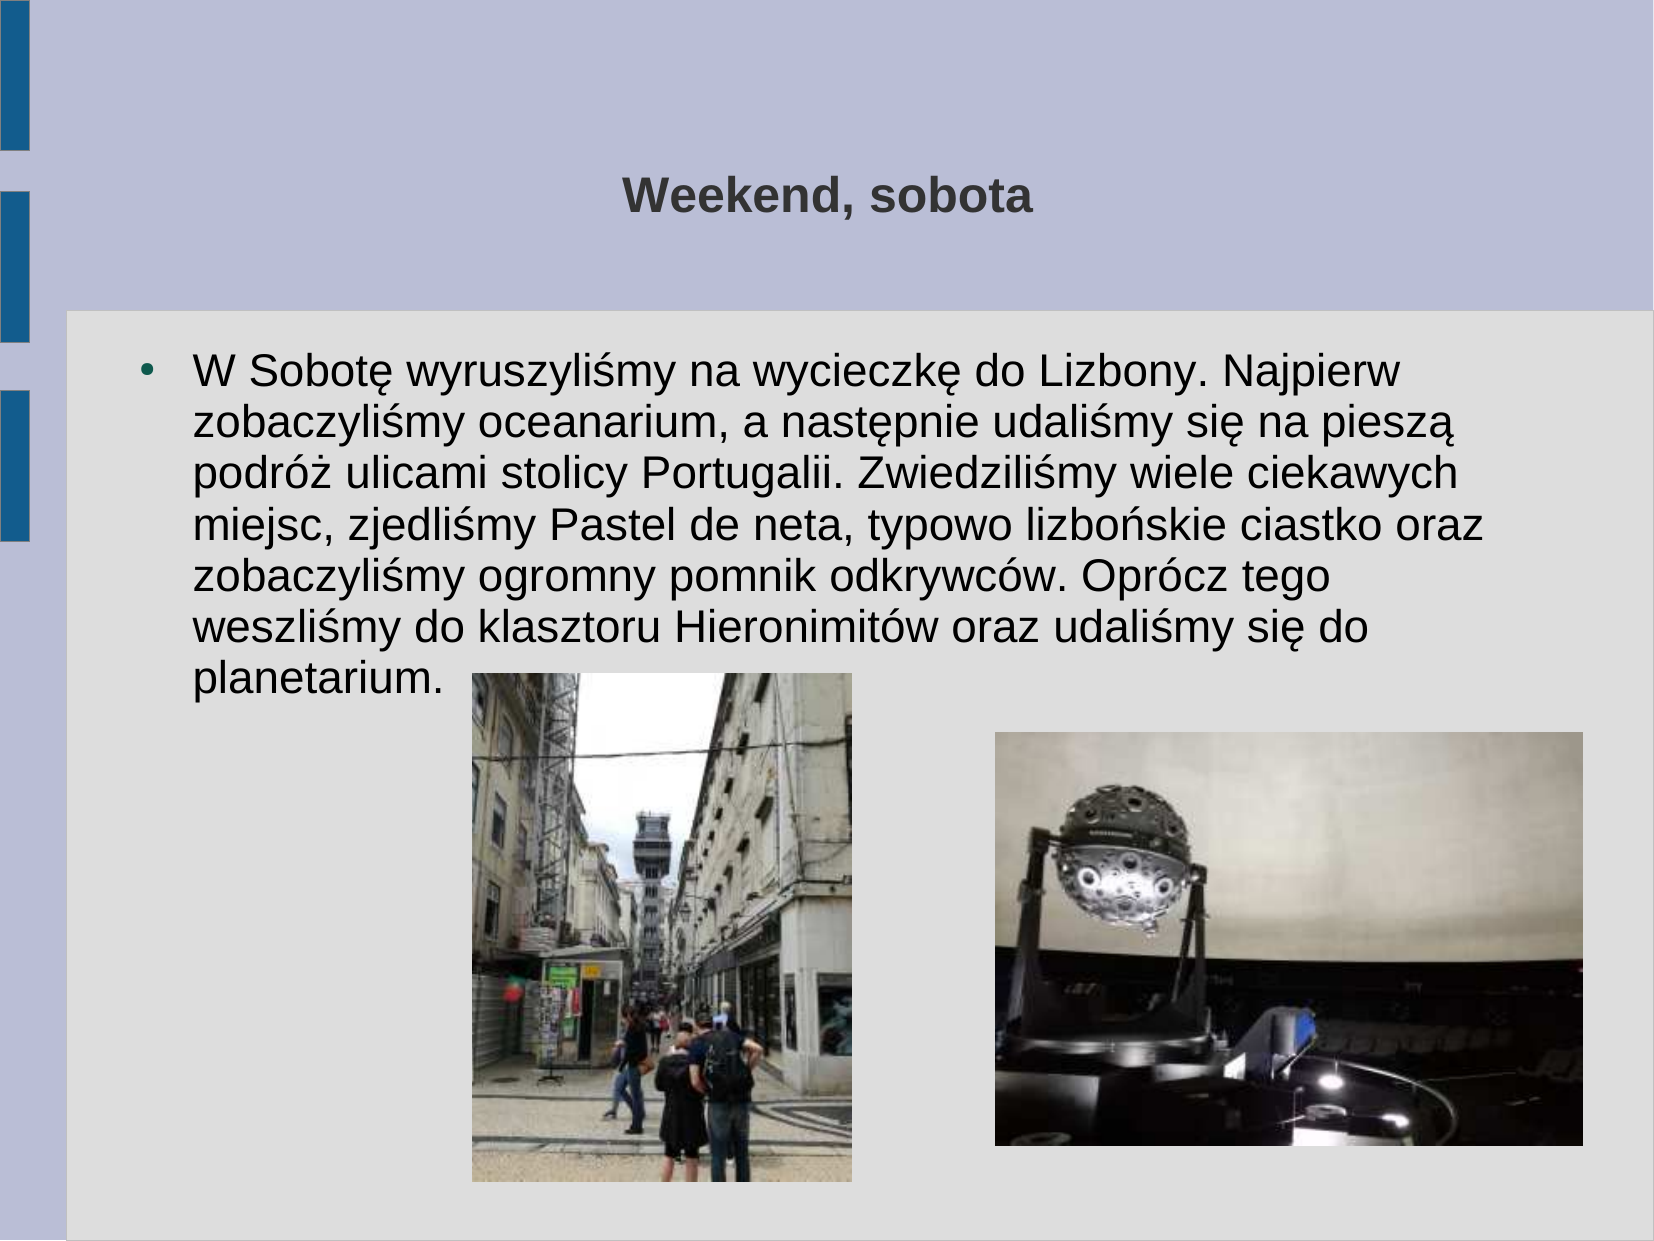

# Weekend, sobota
W Sobotę wyruszyliśmy na wycieczkę do Lizbony. Najpierw zobaczyliśmy oceanarium, a następnie udaliśmy się na pieszą podróż ulicami stolicy Portugalii. Zwiedziliśmy wiele ciekawych miejsc, zjedliśmy Pastel de neta, typowo lizbońskie ciastko oraz zobaczyliśmy ogromny pomnik odkrywców. Oprócz tego weszliśmy do klasztoru Hieronimitów oraz udaliśmy się do planetarium.